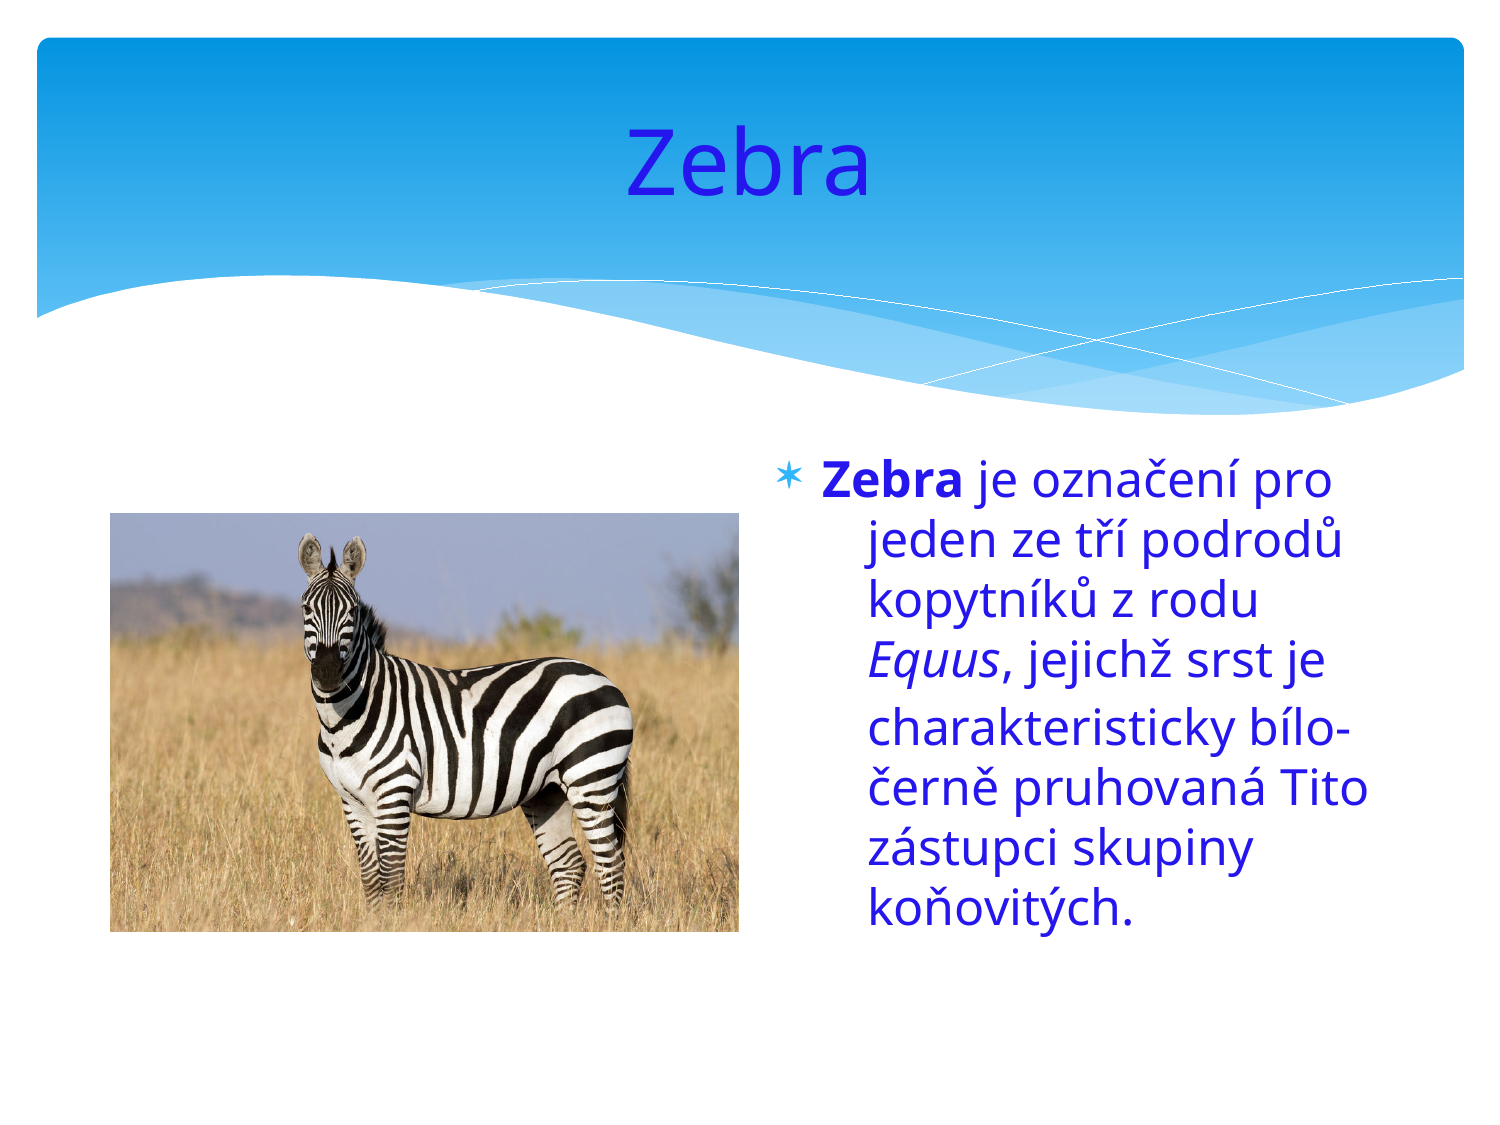

# Zebra
Zebra je označení pro jeden ze tří podrodů kopytníků z rodu Equus, jejichž srst je charakteristicky bílo-černě pruhovaná Tito zástupci skupiny koňovitých.